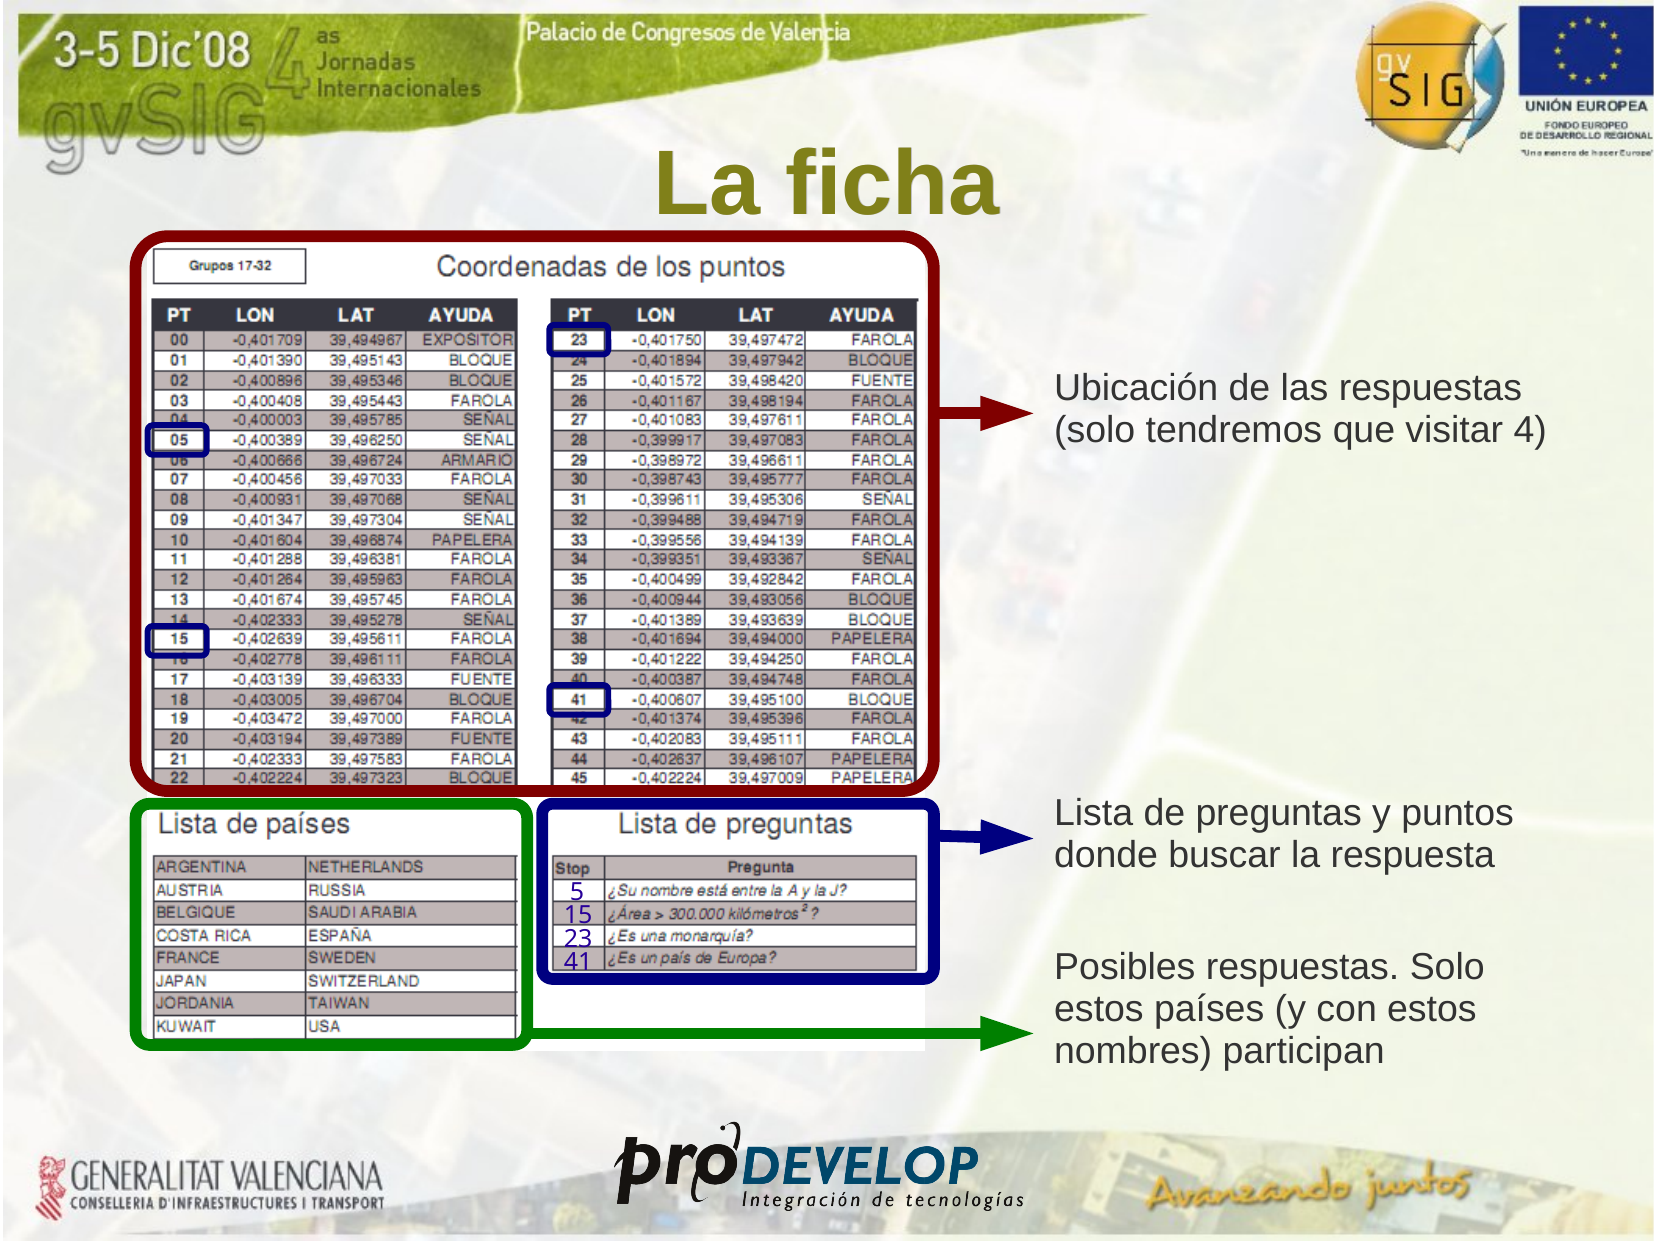

# La ficha
Ubicación de las respuestas
(solo tendremos que visitar 4)
Lista de preguntas y puntos
donde buscar la respuesta
5
15
23
41
Posibles respuestas. Solo
estos países (y con estos
nombres) participan